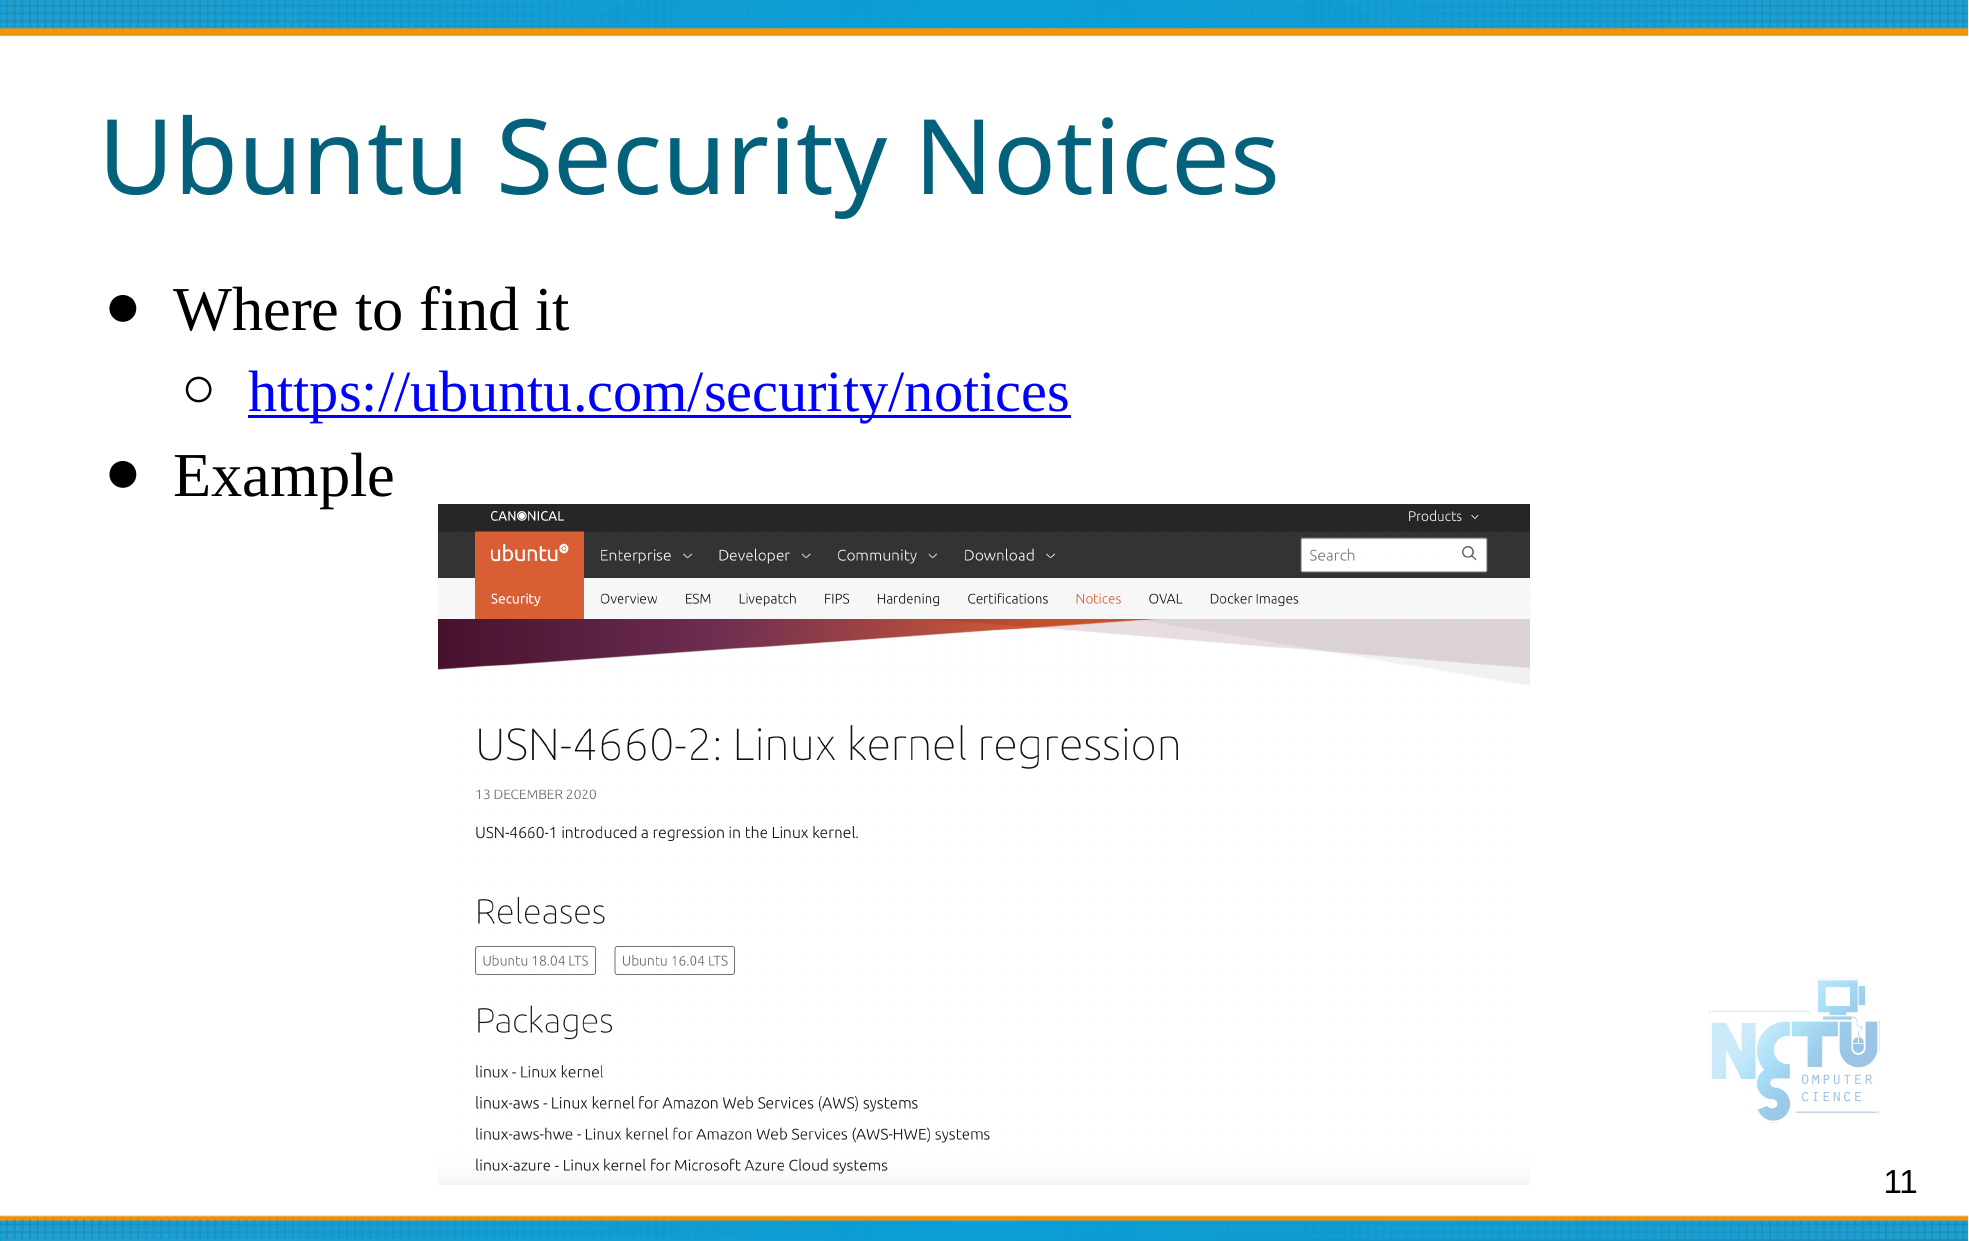

# Ubuntu Security Notices
Where to find it
https://ubuntu.com/security/notices
Example